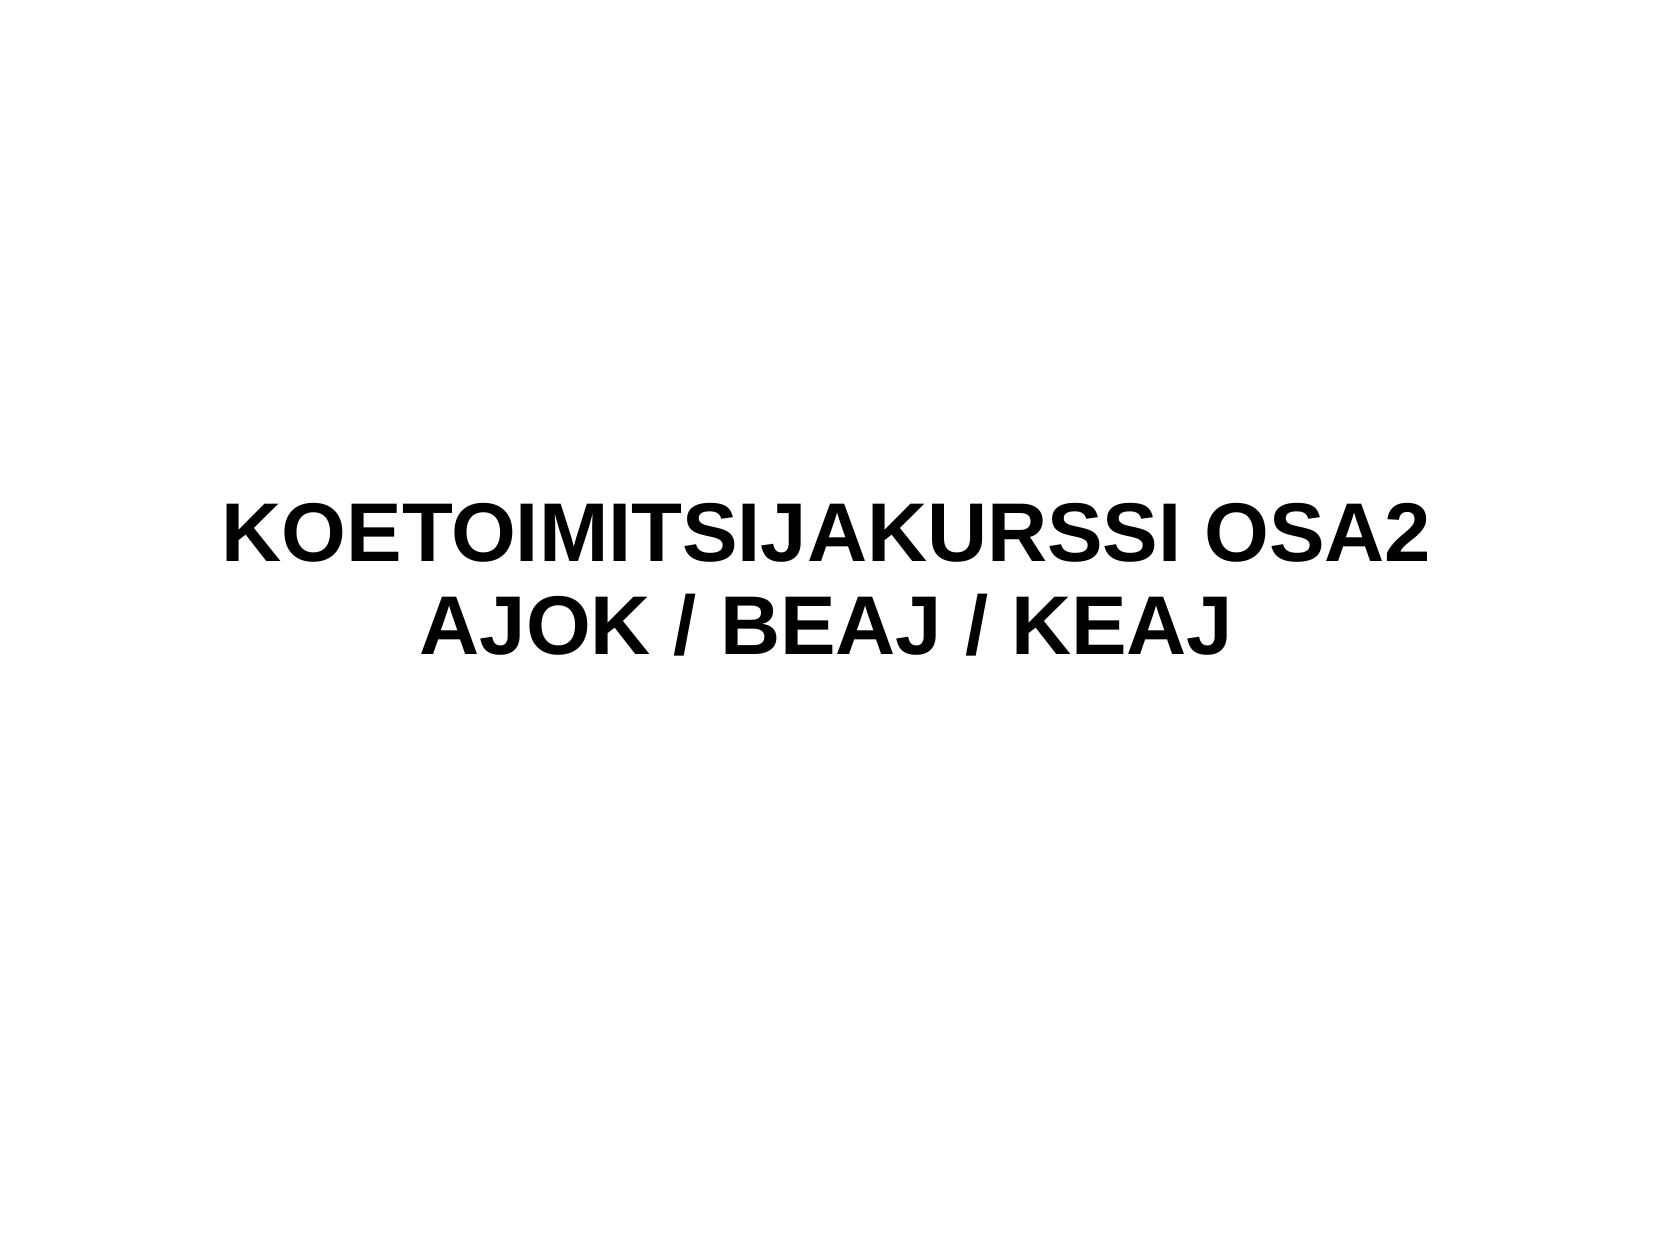

# KOETOIMITSIJAKURSSI OSA2
AJOK / BEAJ / KEAJ